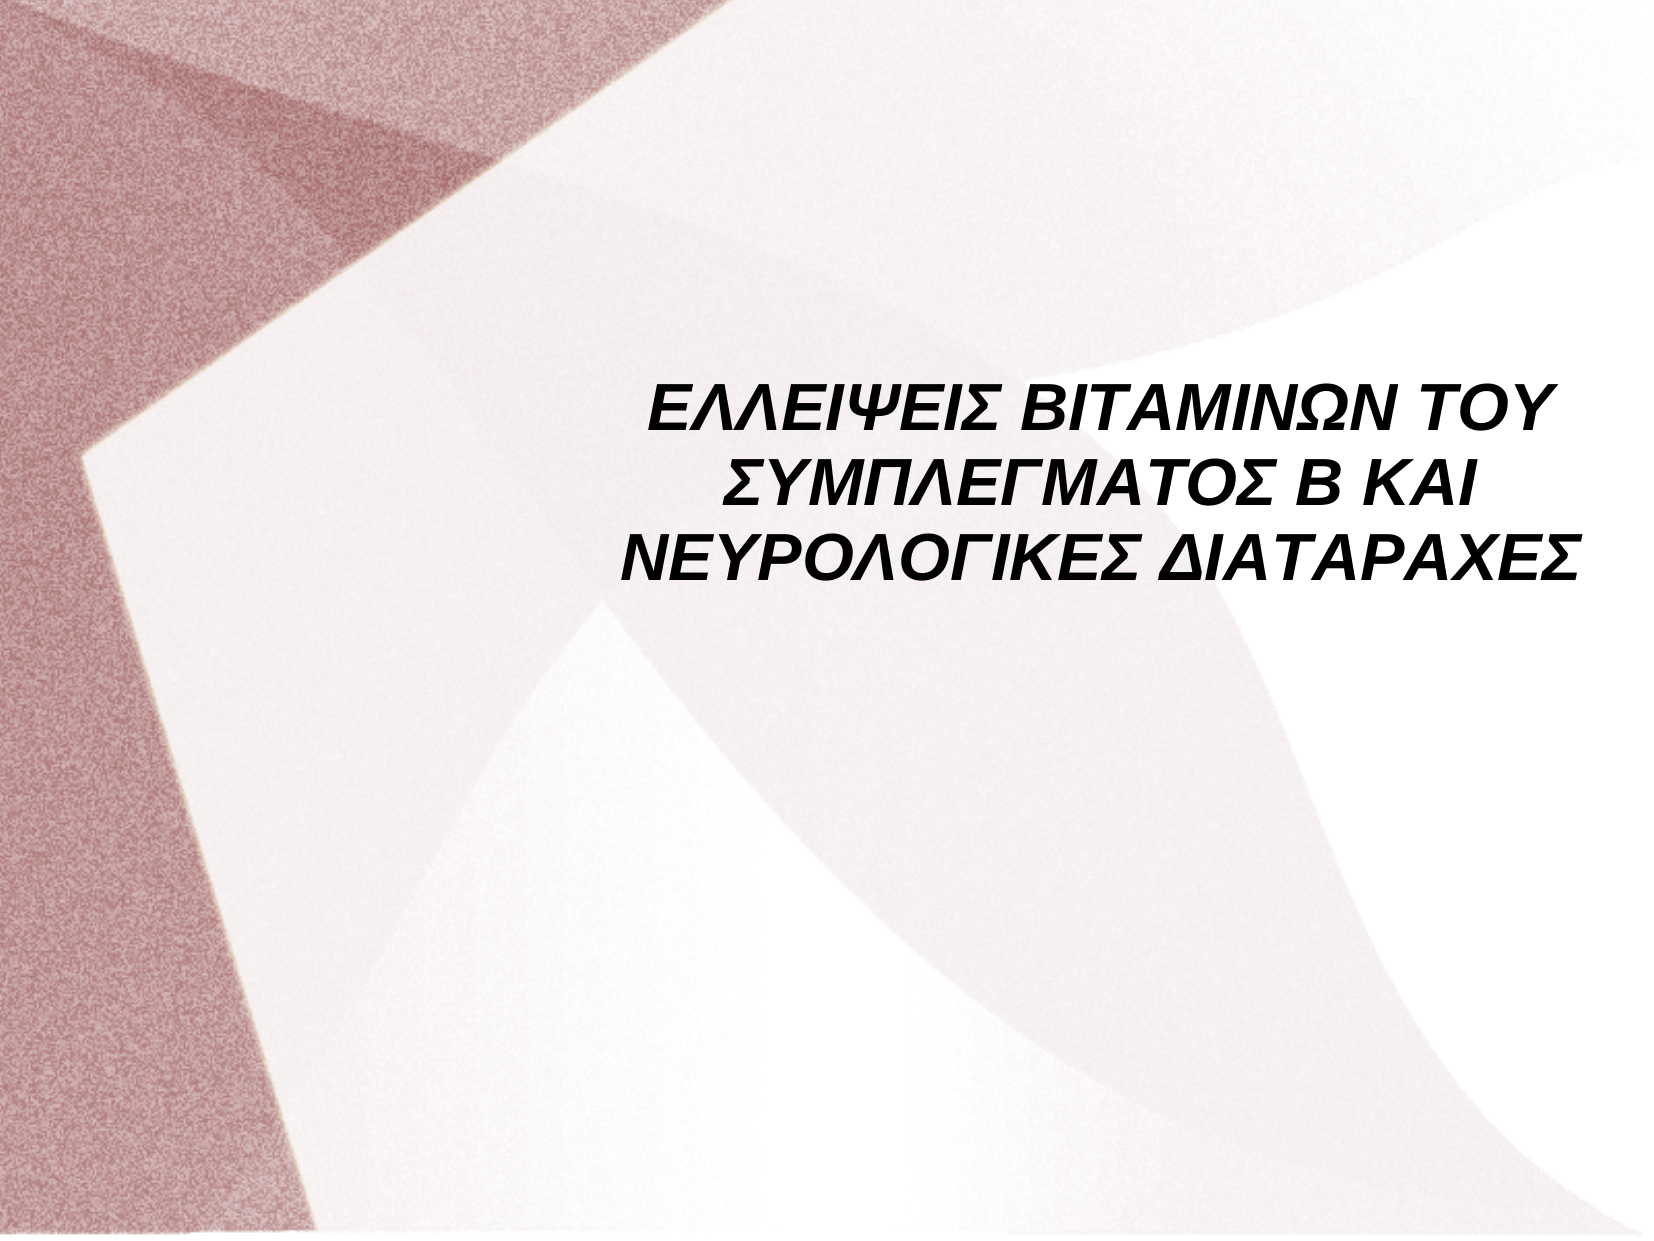

# ΕΛΛΕΙΨΕΙΣ ΒΙΤΑΜΙΝΩΝ ΤΟΥ ΣΥΜΠΛΕΓΜΑΤΟΣ Β ΚΑΙ ΝΕΥΡΟΛΟΓΙΚΕΣ ΔΙΑΤΑΡΑΧΕΣ